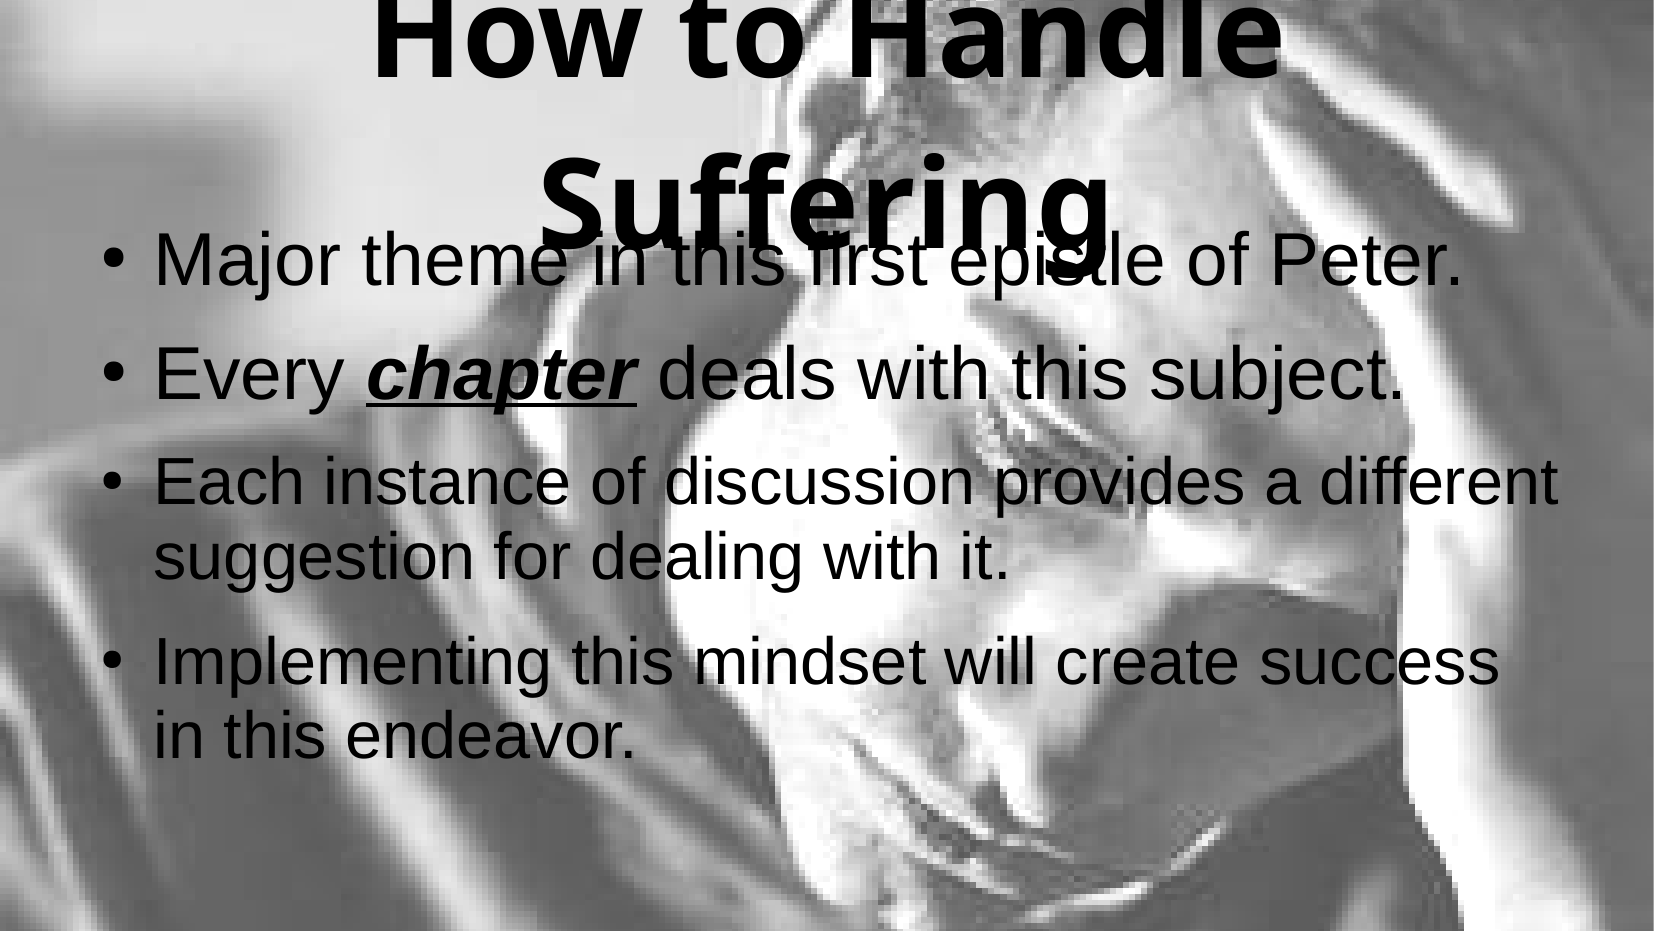

# How to Handle Suffering
Major theme in this first epistle of Peter.
Every chapter deals with this subject.
Each instance of discussion provides a different suggestion for dealing with it.
Implementing this mindset will create success in this endeavor.